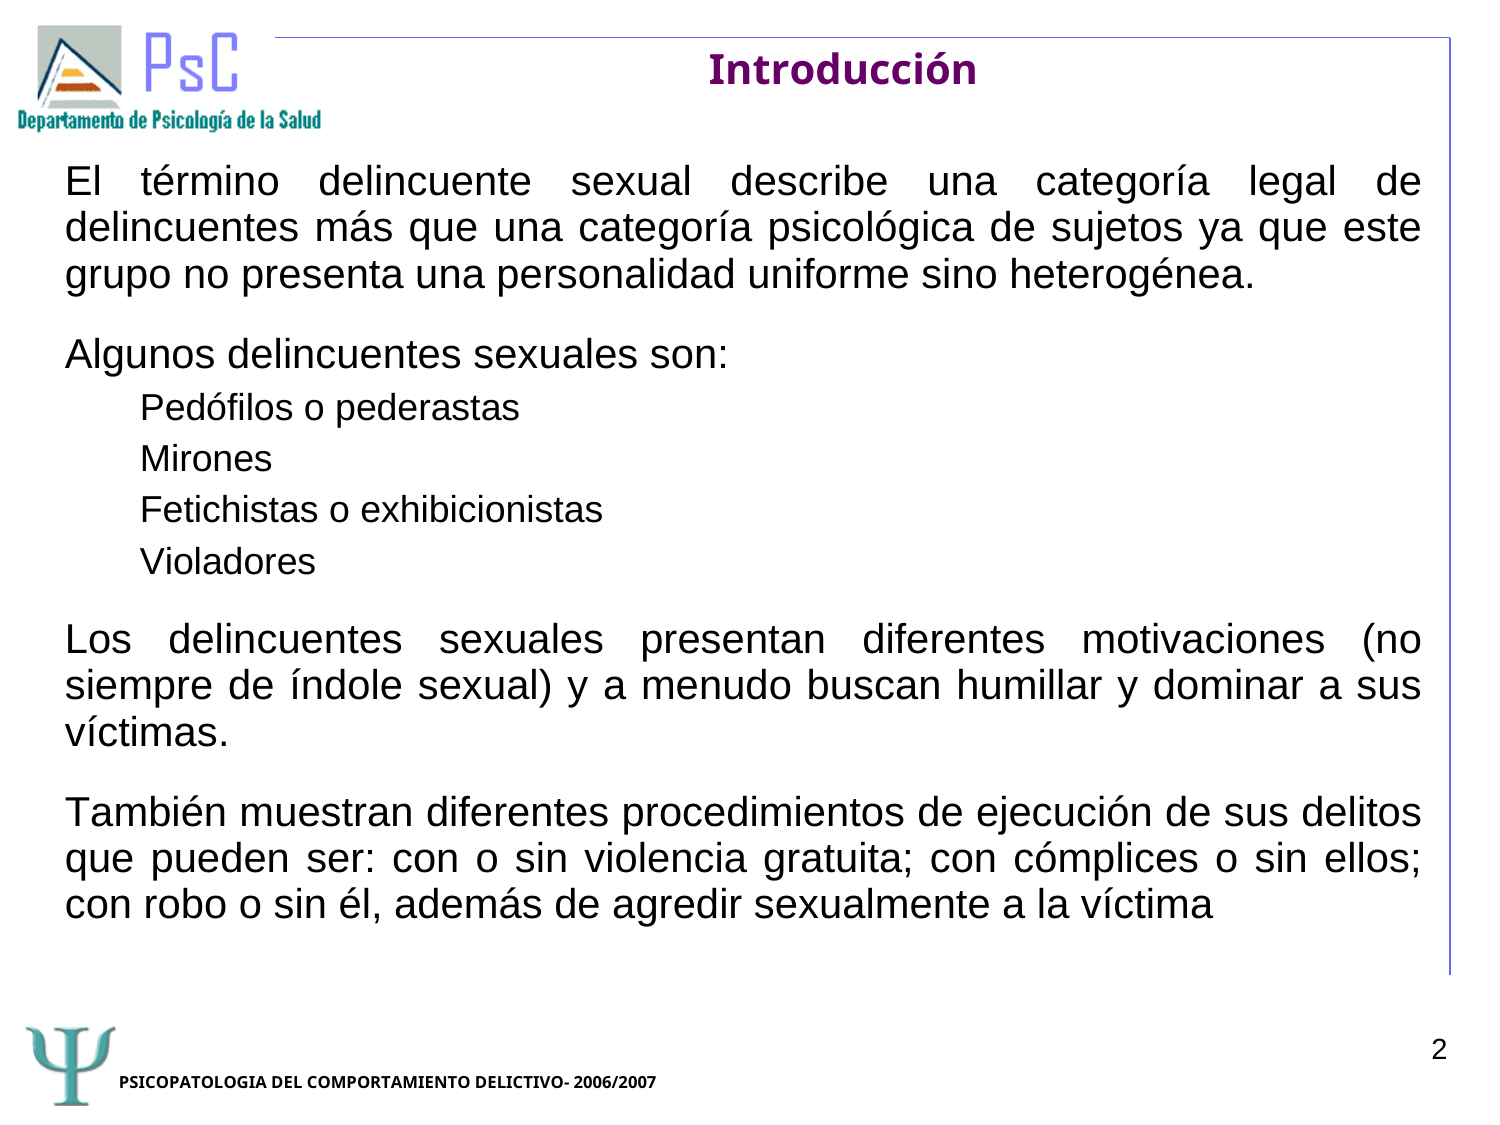

# Introducción
El término delincuente sexual describe una categoría legal de delincuentes más que una categoría psicológica de sujetos ya que este grupo no presenta una personalidad uniforme sino heterogénea.
Algunos delincuentes sexuales son:
Pedófilos o pederastas
Mirones
Fetichistas o exhibicionistas
Violadores
Los delincuentes sexuales presentan diferentes motivaciones (no siempre de índole sexual) y a menudo buscan humillar y dominar a sus víctimas.
También muestran diferentes procedimientos de ejecución de sus delitos que pueden ser: con o sin violencia gratuita; con cómplices o sin ellos; con robo o sin él, además de agredir sexualmente a la víctima
2